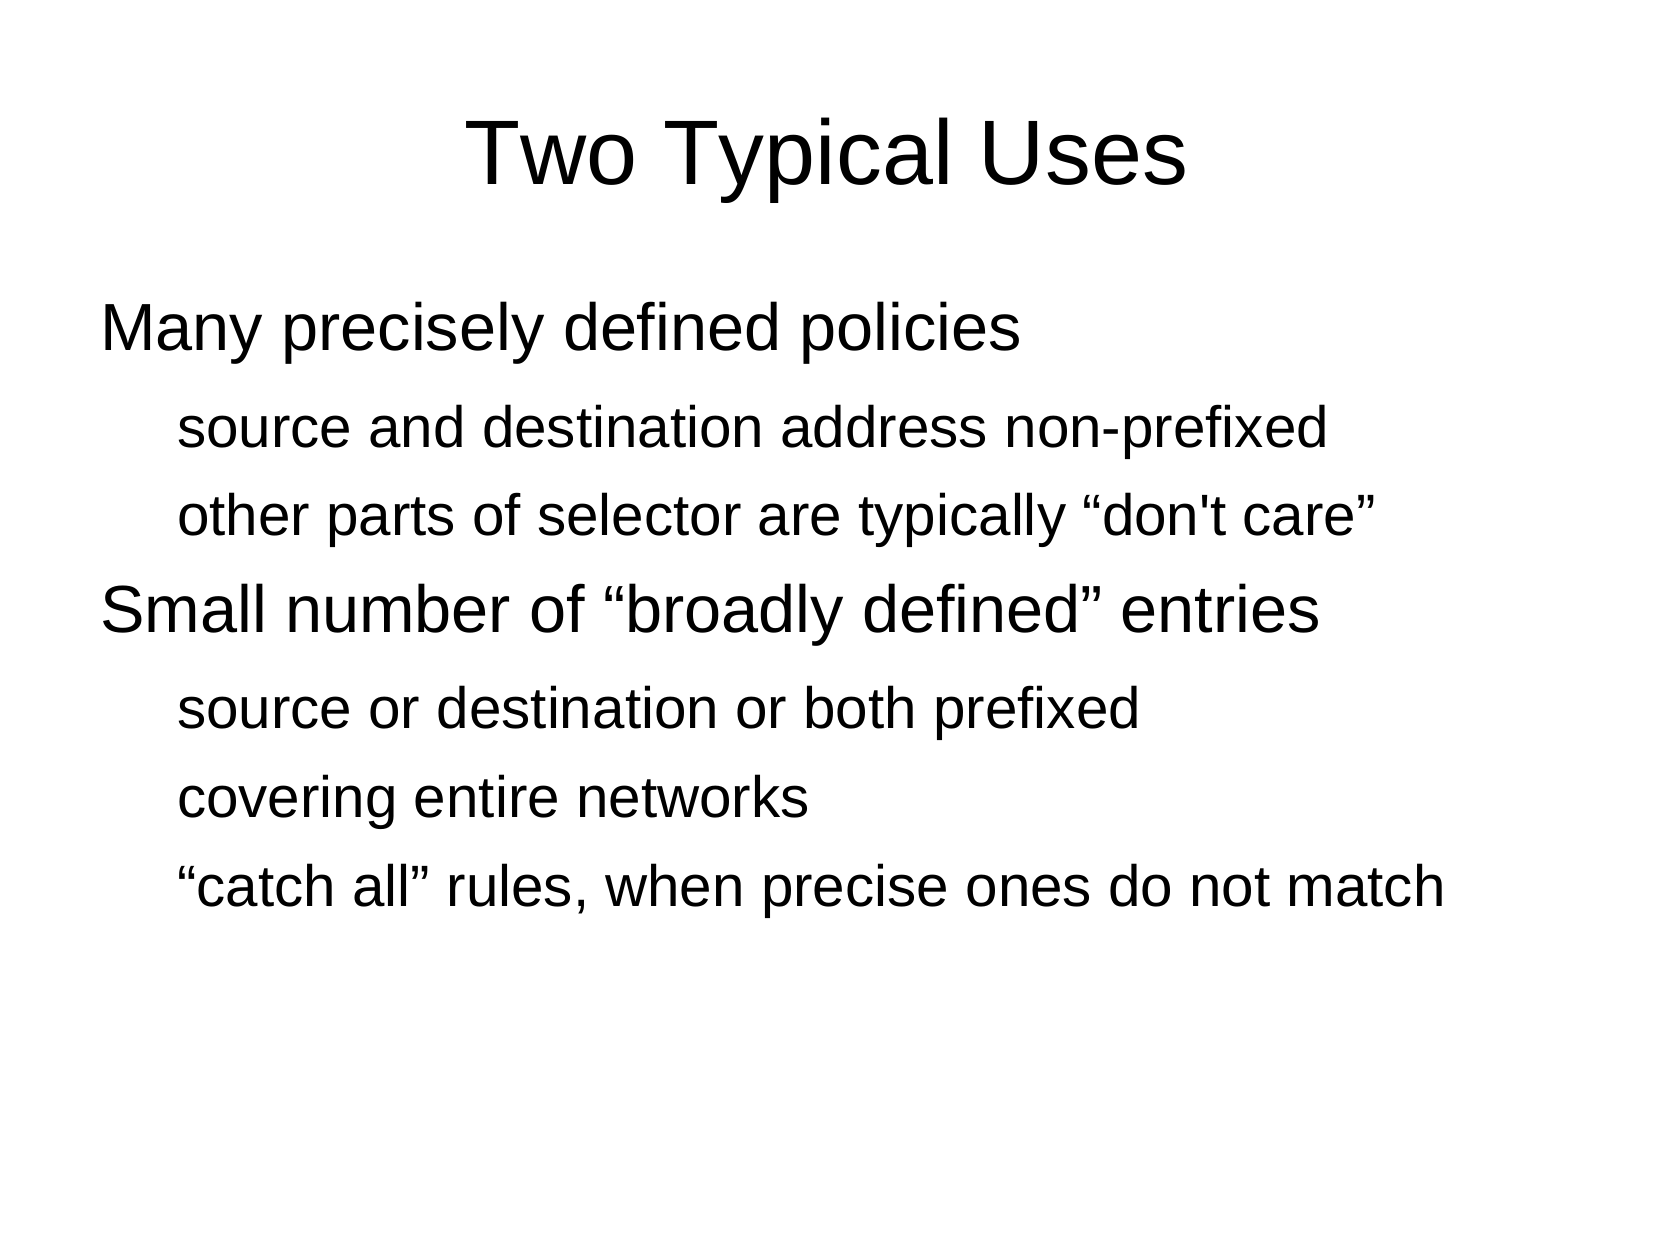

# Two Typical Uses
Many precisely defined policies
source and destination address non-prefixed
other parts of selector are typically “don't care”
Small number of “broadly defined” entries
source or destination or both prefixed
covering entire networks
“catch all” rules, when precise ones do not match